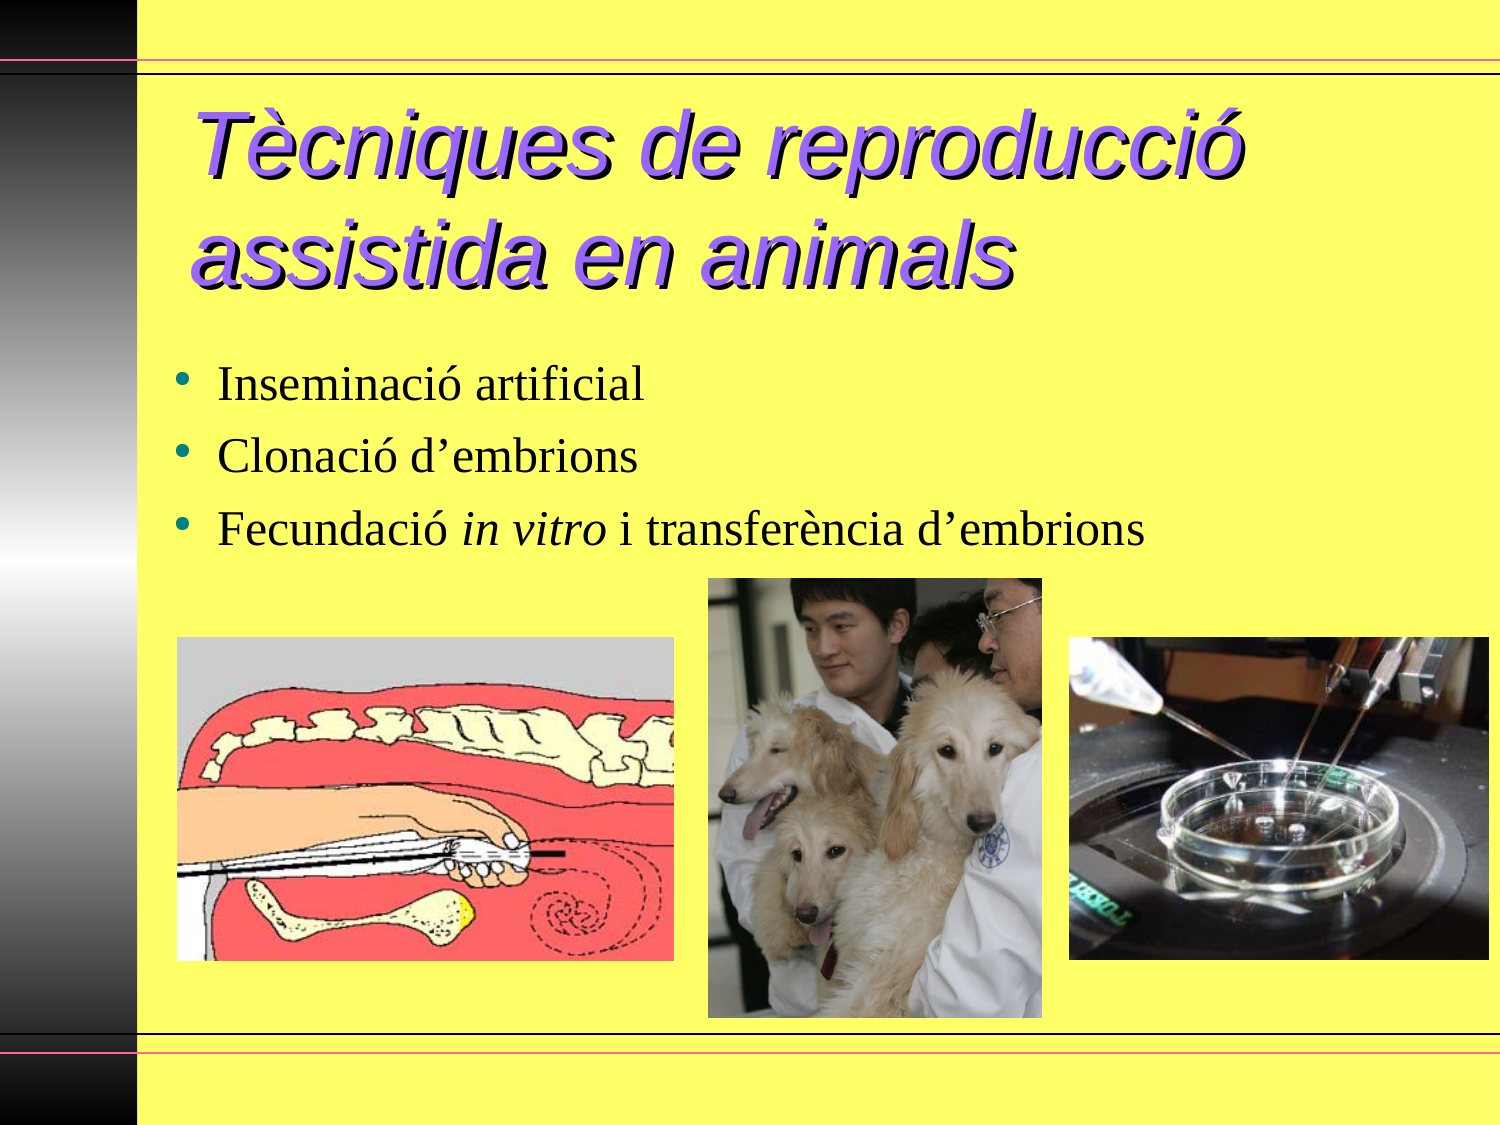

# Tècniques de reproducció assistida en animals
Inseminació artificial
Clonació d’embrions
Fecundació in vitro i transferència d’embrions